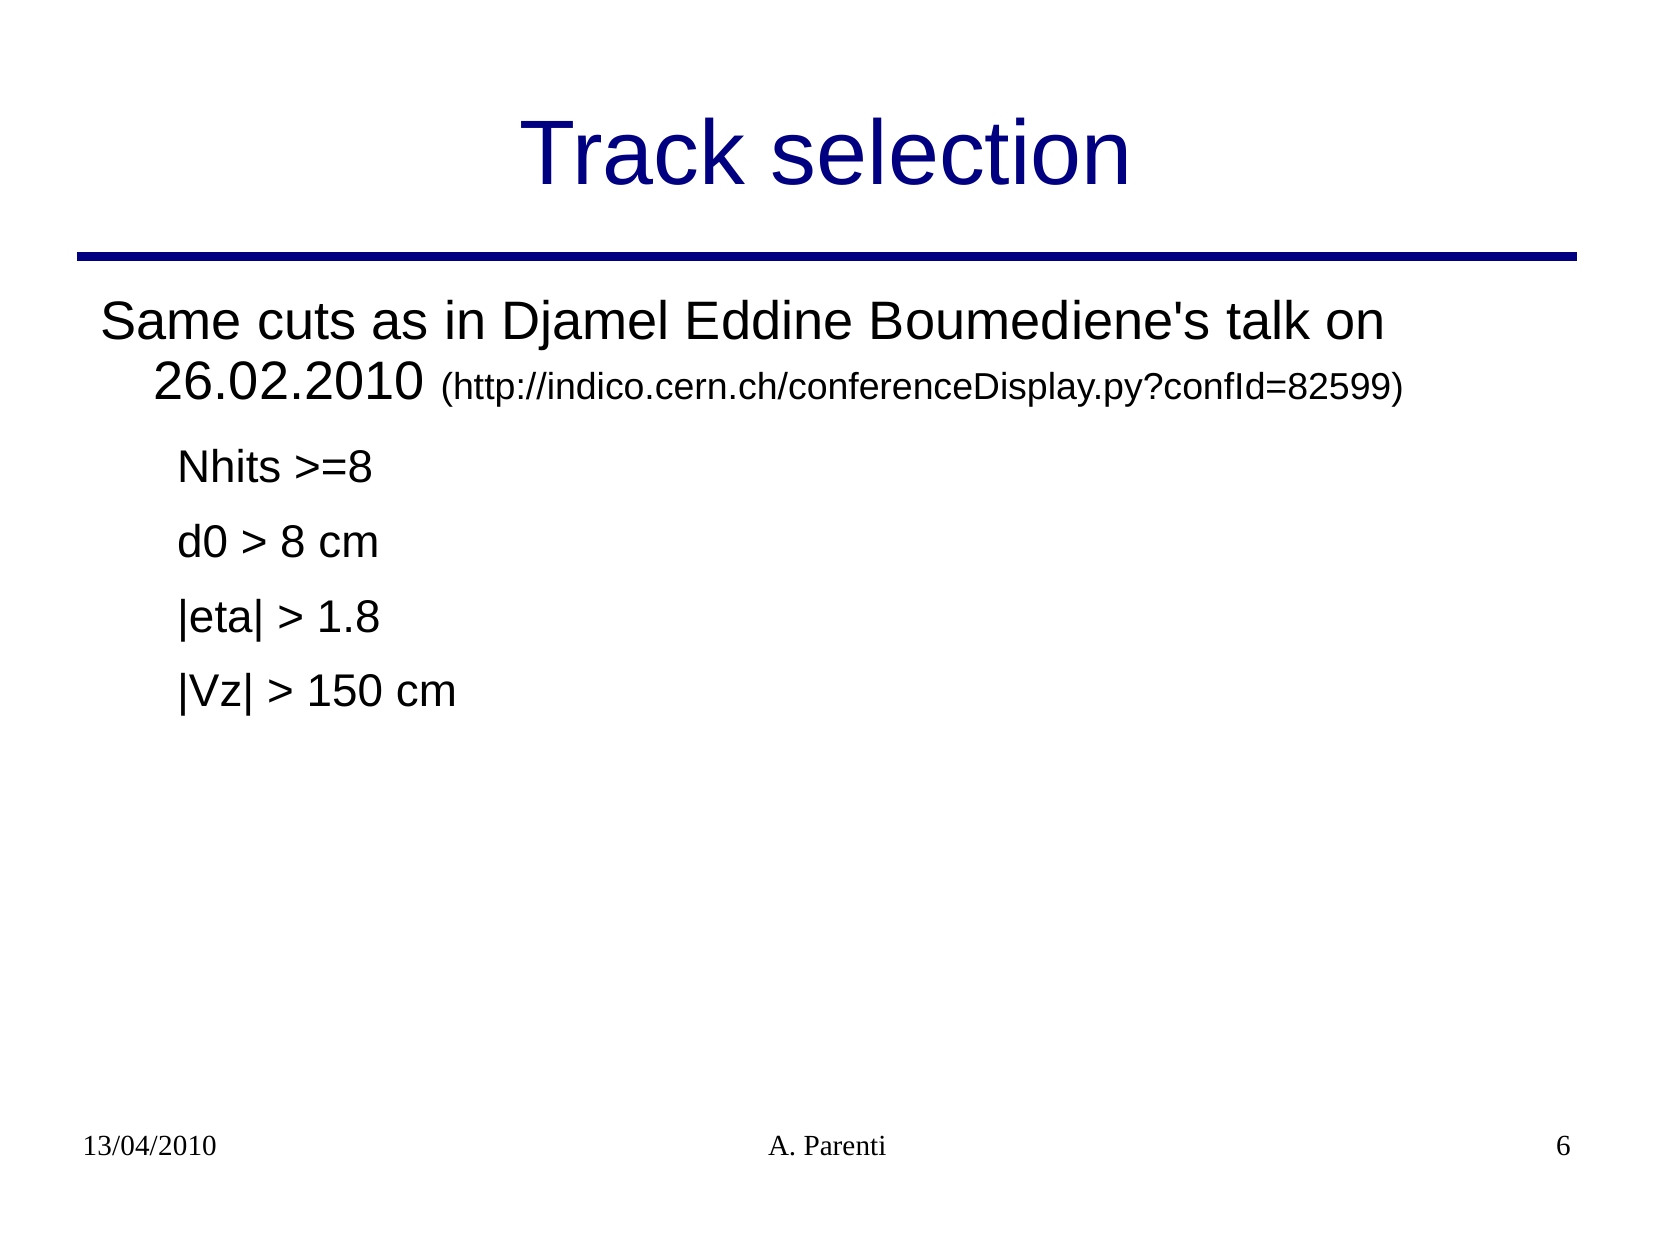

# Track selection
Same cuts as in Djamel Eddine Boumediene's talk on 26.02.2010 (http://indico.cern.ch/conferenceDisplay.py?confId=82599)
Nhits >=8
d0 > 8 cm
|eta| > 1.8
|Vz| > 150 cm
6